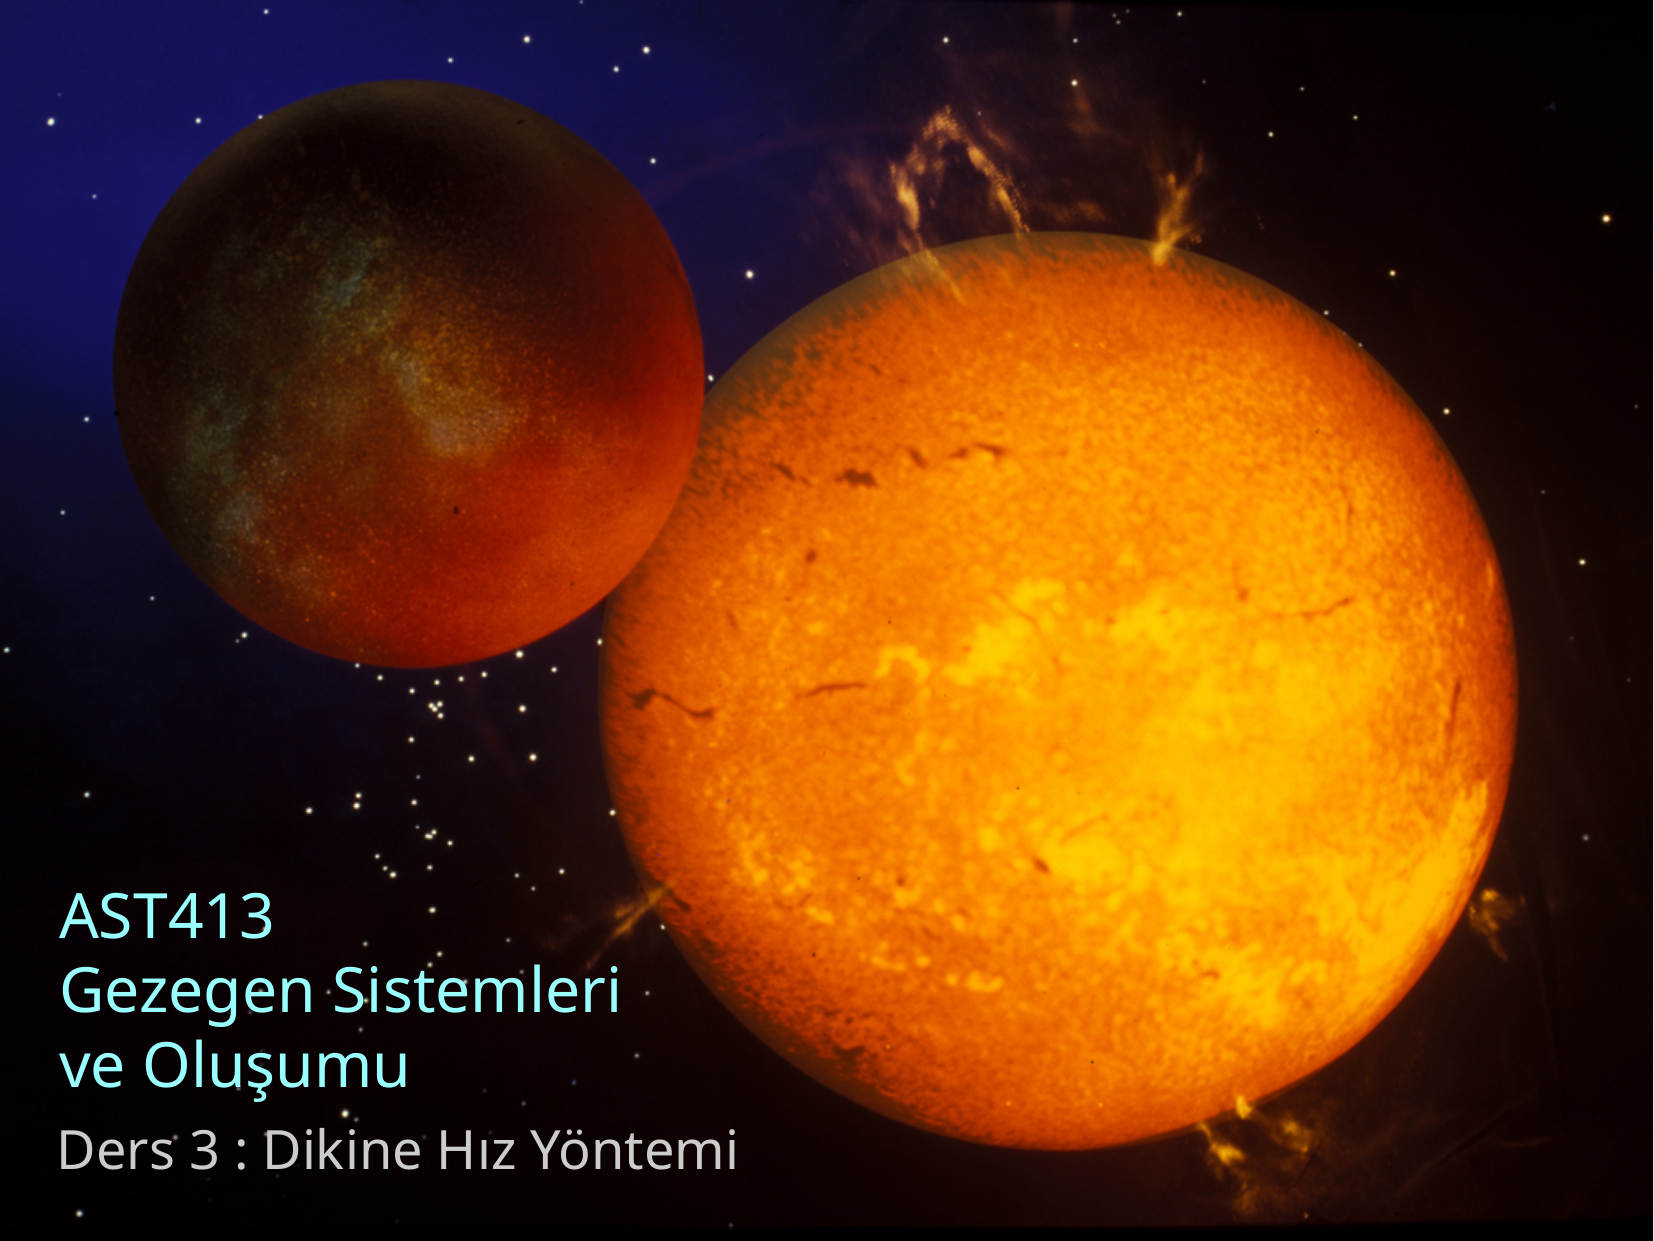

# AST413 Gezegen Sistemleri ve Oluşumu
Ders 3 : Dikine Hız Yöntemi